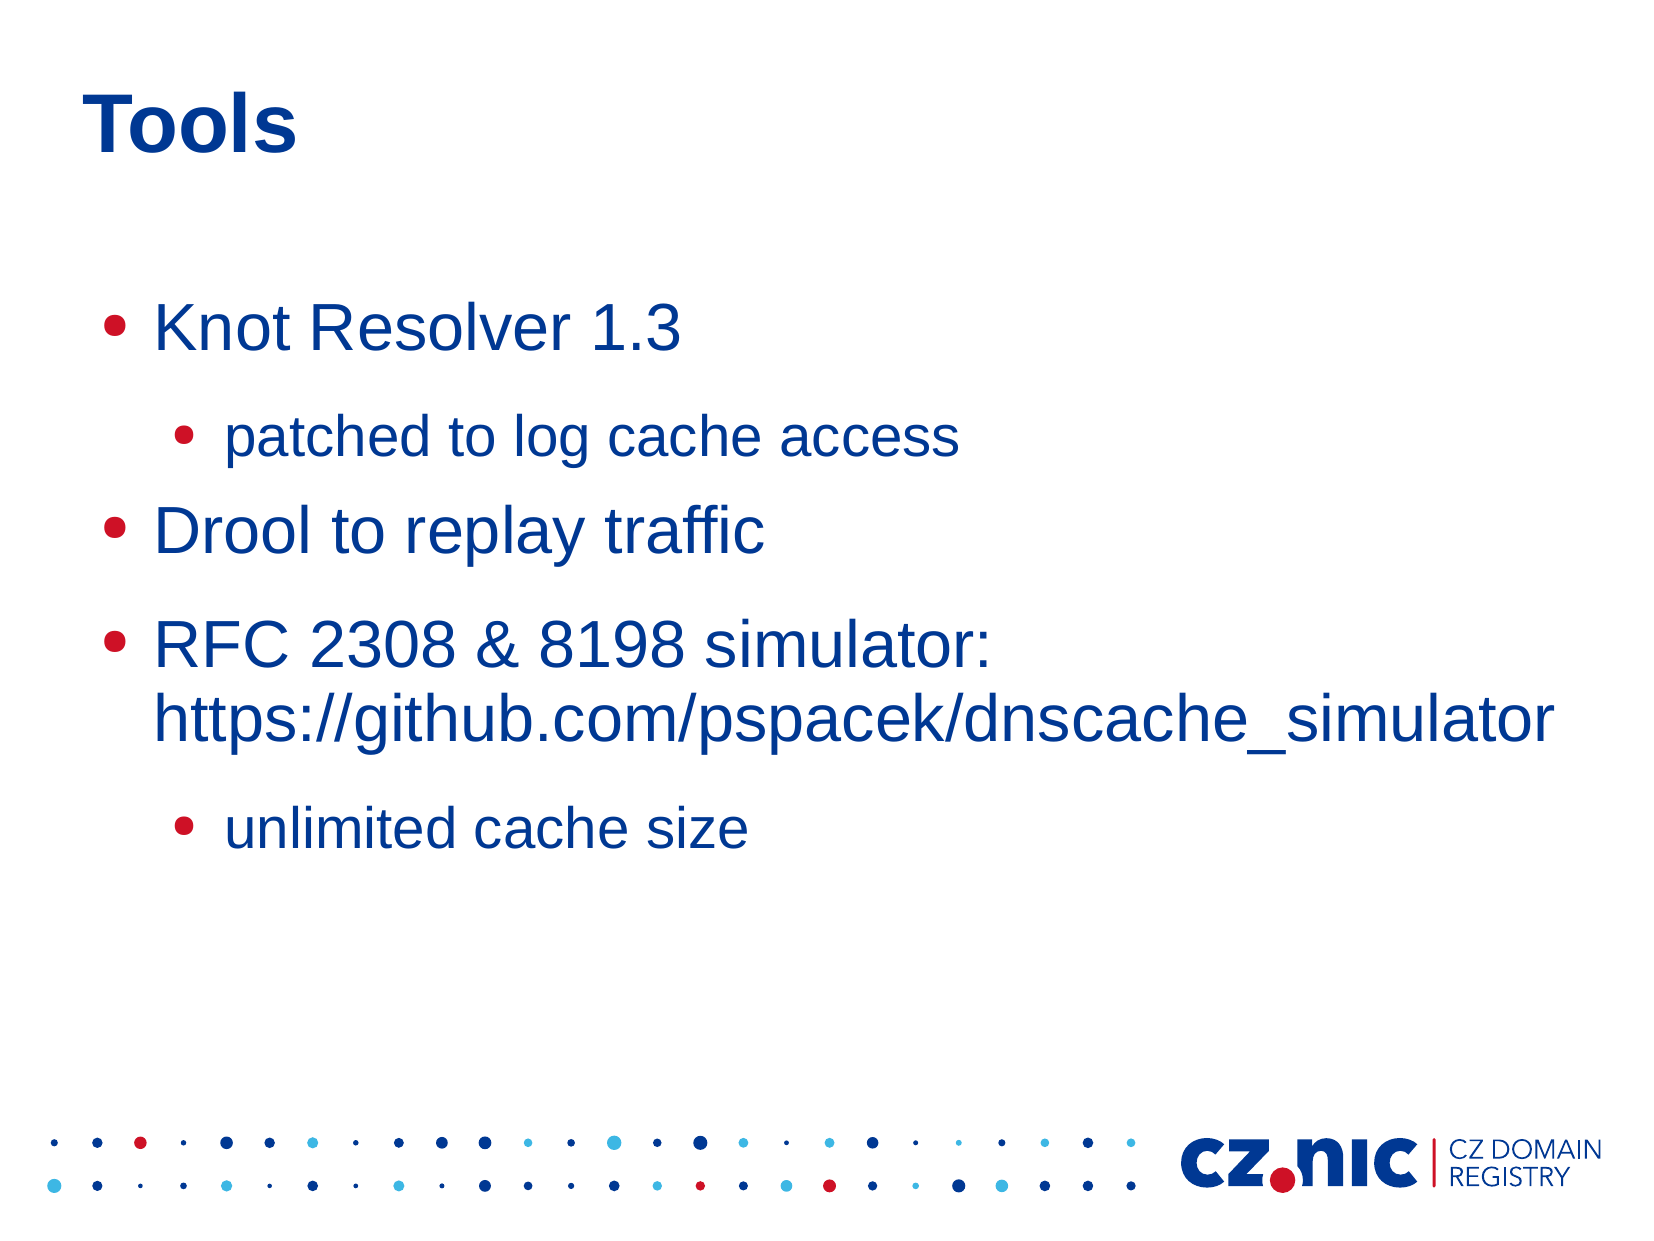

# Tools
Knot Resolver 1.3
patched to log cache access
Drool to replay traffic
RFC 2308 & 8198 simulator: https://github.com/pspacek/dnscache_simulator
unlimited cache size